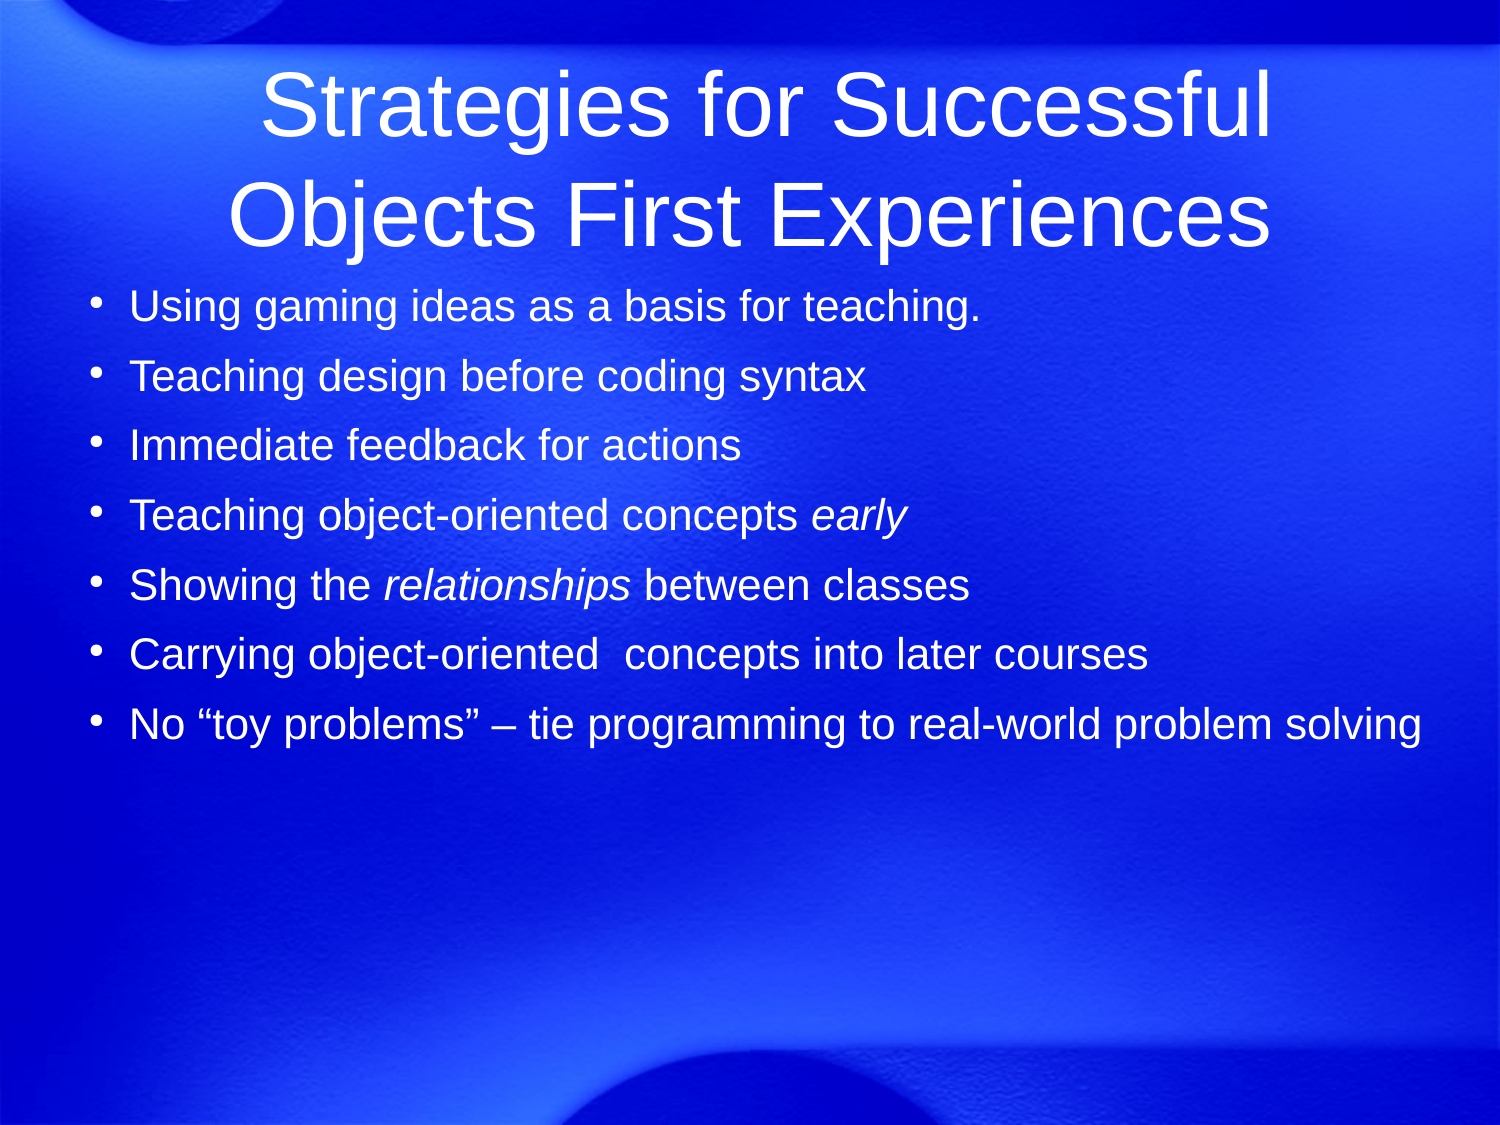

# Strategies for Successful Objects First Experiences
Using gaming ideas as a basis for teaching.
Teaching design before coding syntax
Immediate feedback for actions
Teaching object-oriented concepts early
Showing the relationships between classes
Carrying object-oriented concepts into later courses
No “toy problems” – tie programming to real-world problem solving